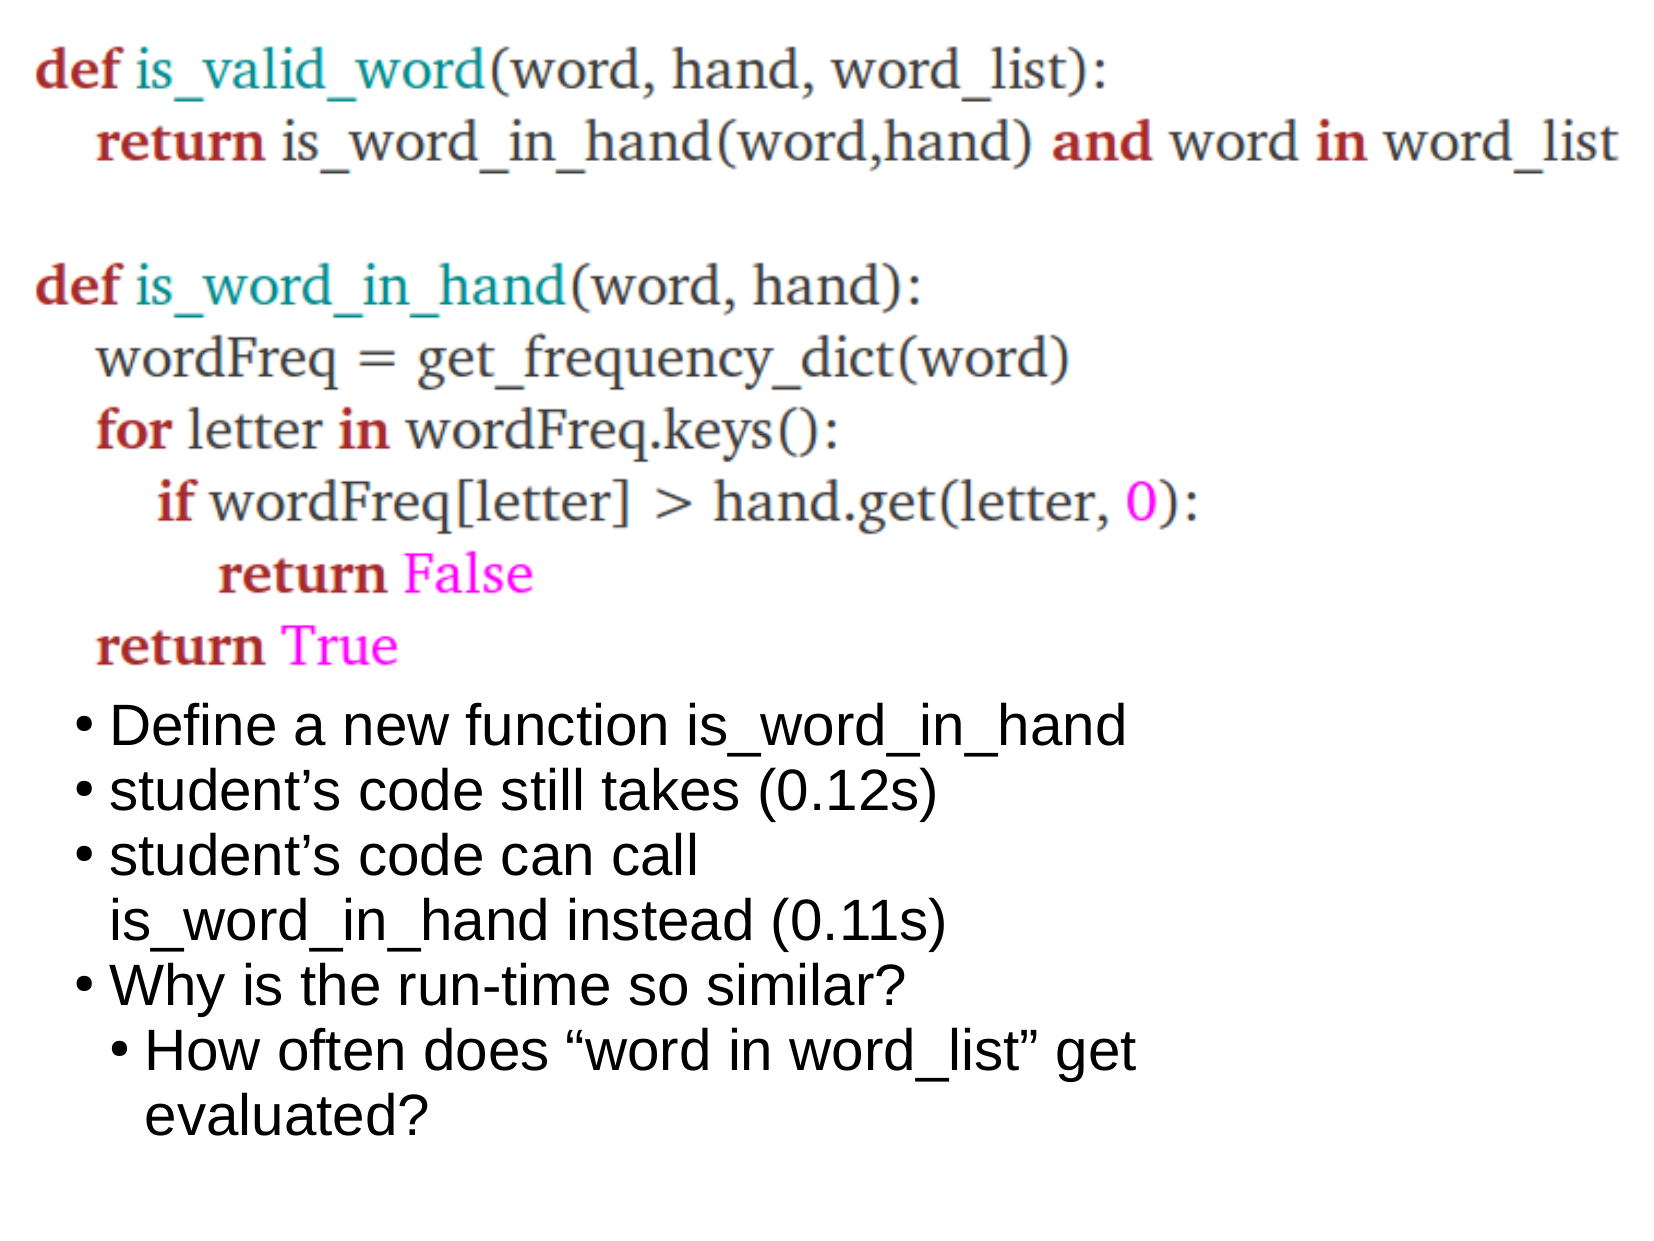

Define a new function is_word_in_hand
student’s code still takes (0.12s)
student’s code can call is_word_in_hand instead (0.11s)
Why is the run-time so similar?
How often does “word in word_list” get evaluated?